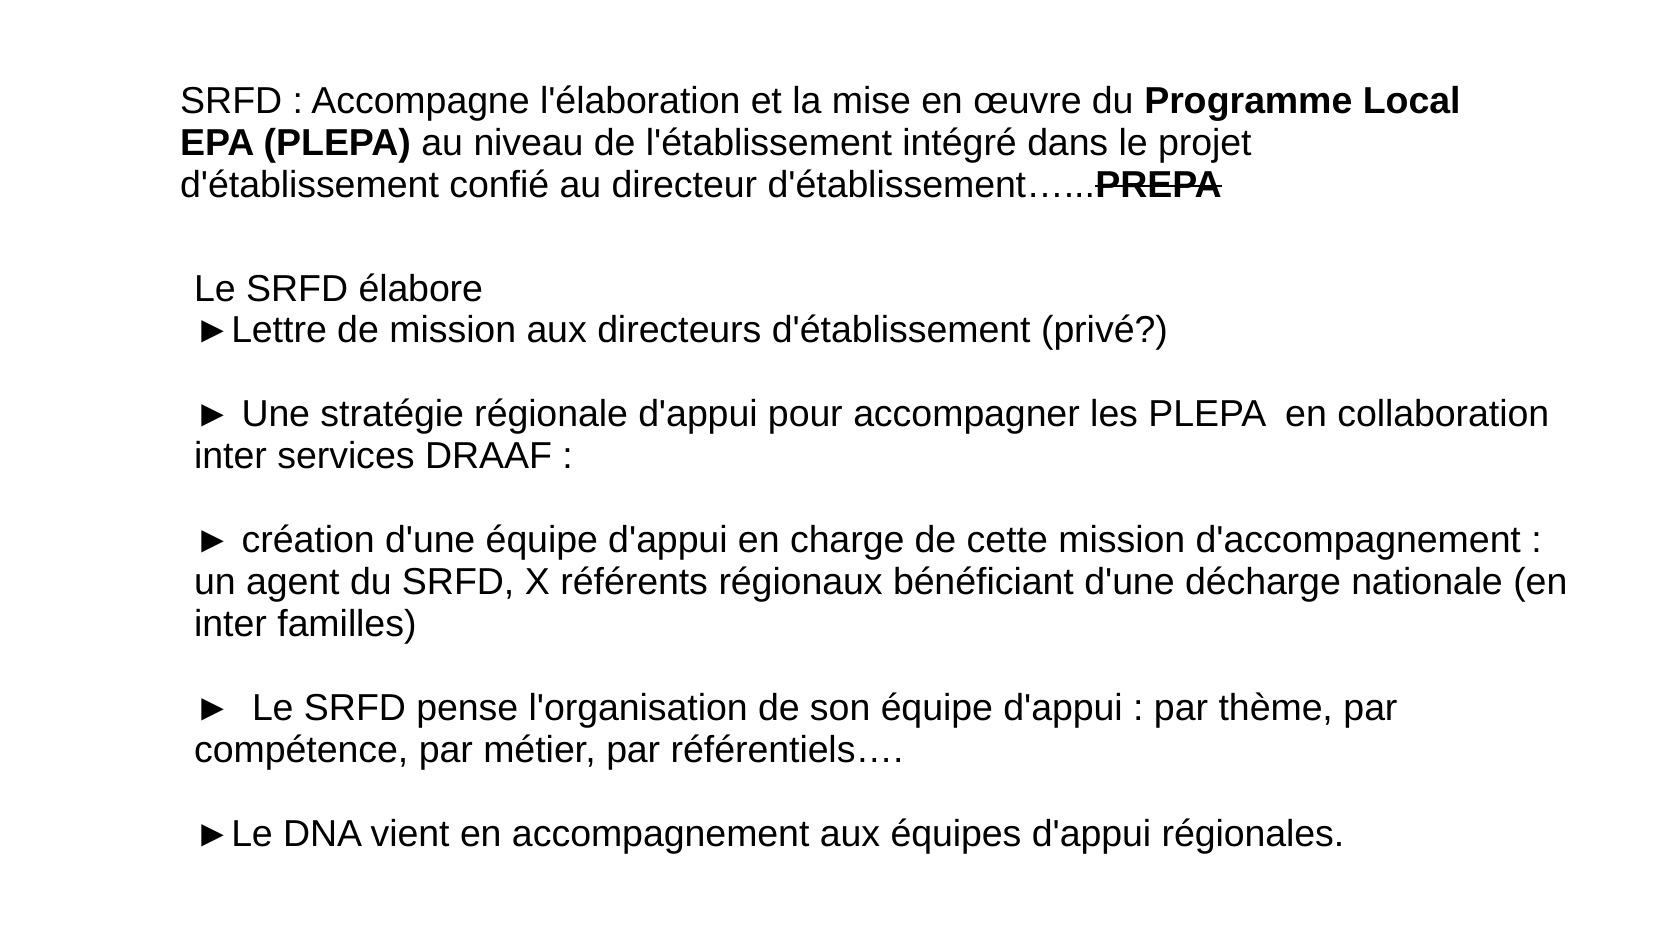

SRFD : Accompagne l'élaboration et la mise en œuvre du Programme Local EPA (PLEPA) au niveau de l'établissement intégré dans le projet d'établissement confié au directeur d'établissement…...PREPA
Le SRFD élabore
►Lettre de mission aux directeurs d'établissement (privé?)
► Une stratégie régionale d'appui pour accompagner les PLEPA en collaboration inter services DRAAF :
► création d'une équipe d'appui en charge de cette mission d'accompagnement : un agent du SRFD, X référents régionaux bénéficiant d'une décharge nationale (en inter familles)
► Le SRFD pense l'organisation de son équipe d'appui : par thème, par compétence, par métier, par référentiels….
►Le DNA vient en accompagnement aux équipes d'appui régionales.